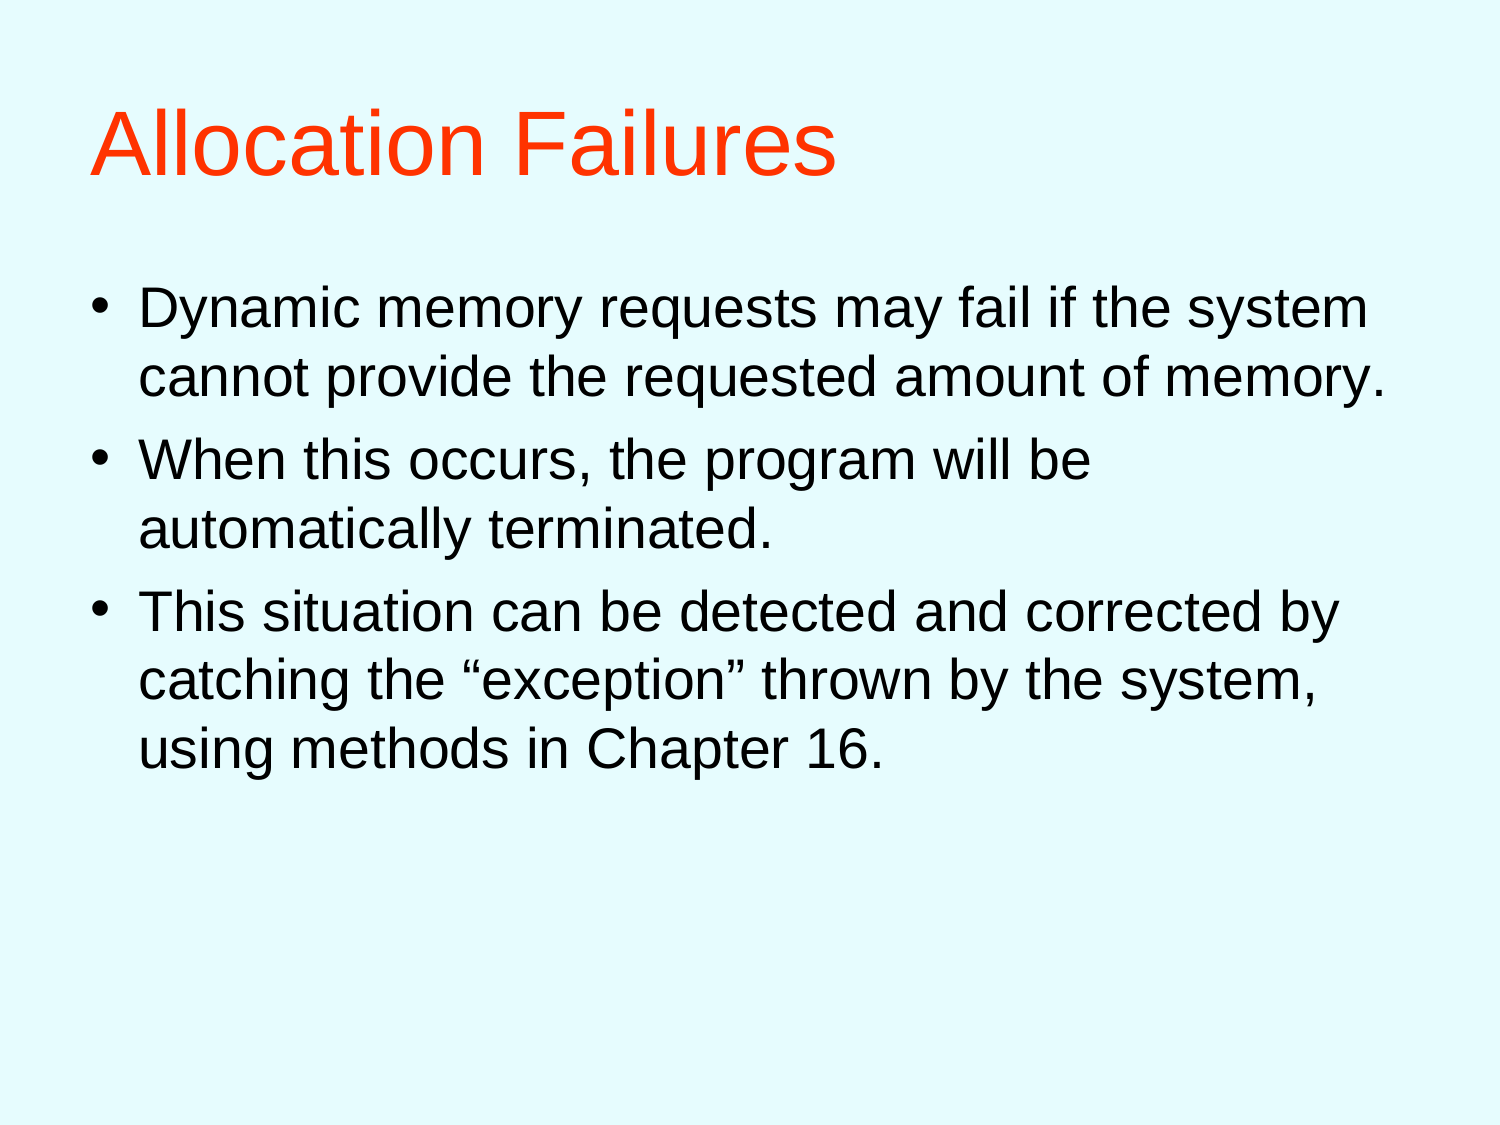

# Allocation Failures
Dynamic memory requests may fail if the system cannot provide the requested amount of memory.
When this occurs, the program will be automatically terminated.
This situation can be detected and corrected by catching the “exception” thrown by the system, using methods in Chapter 16.